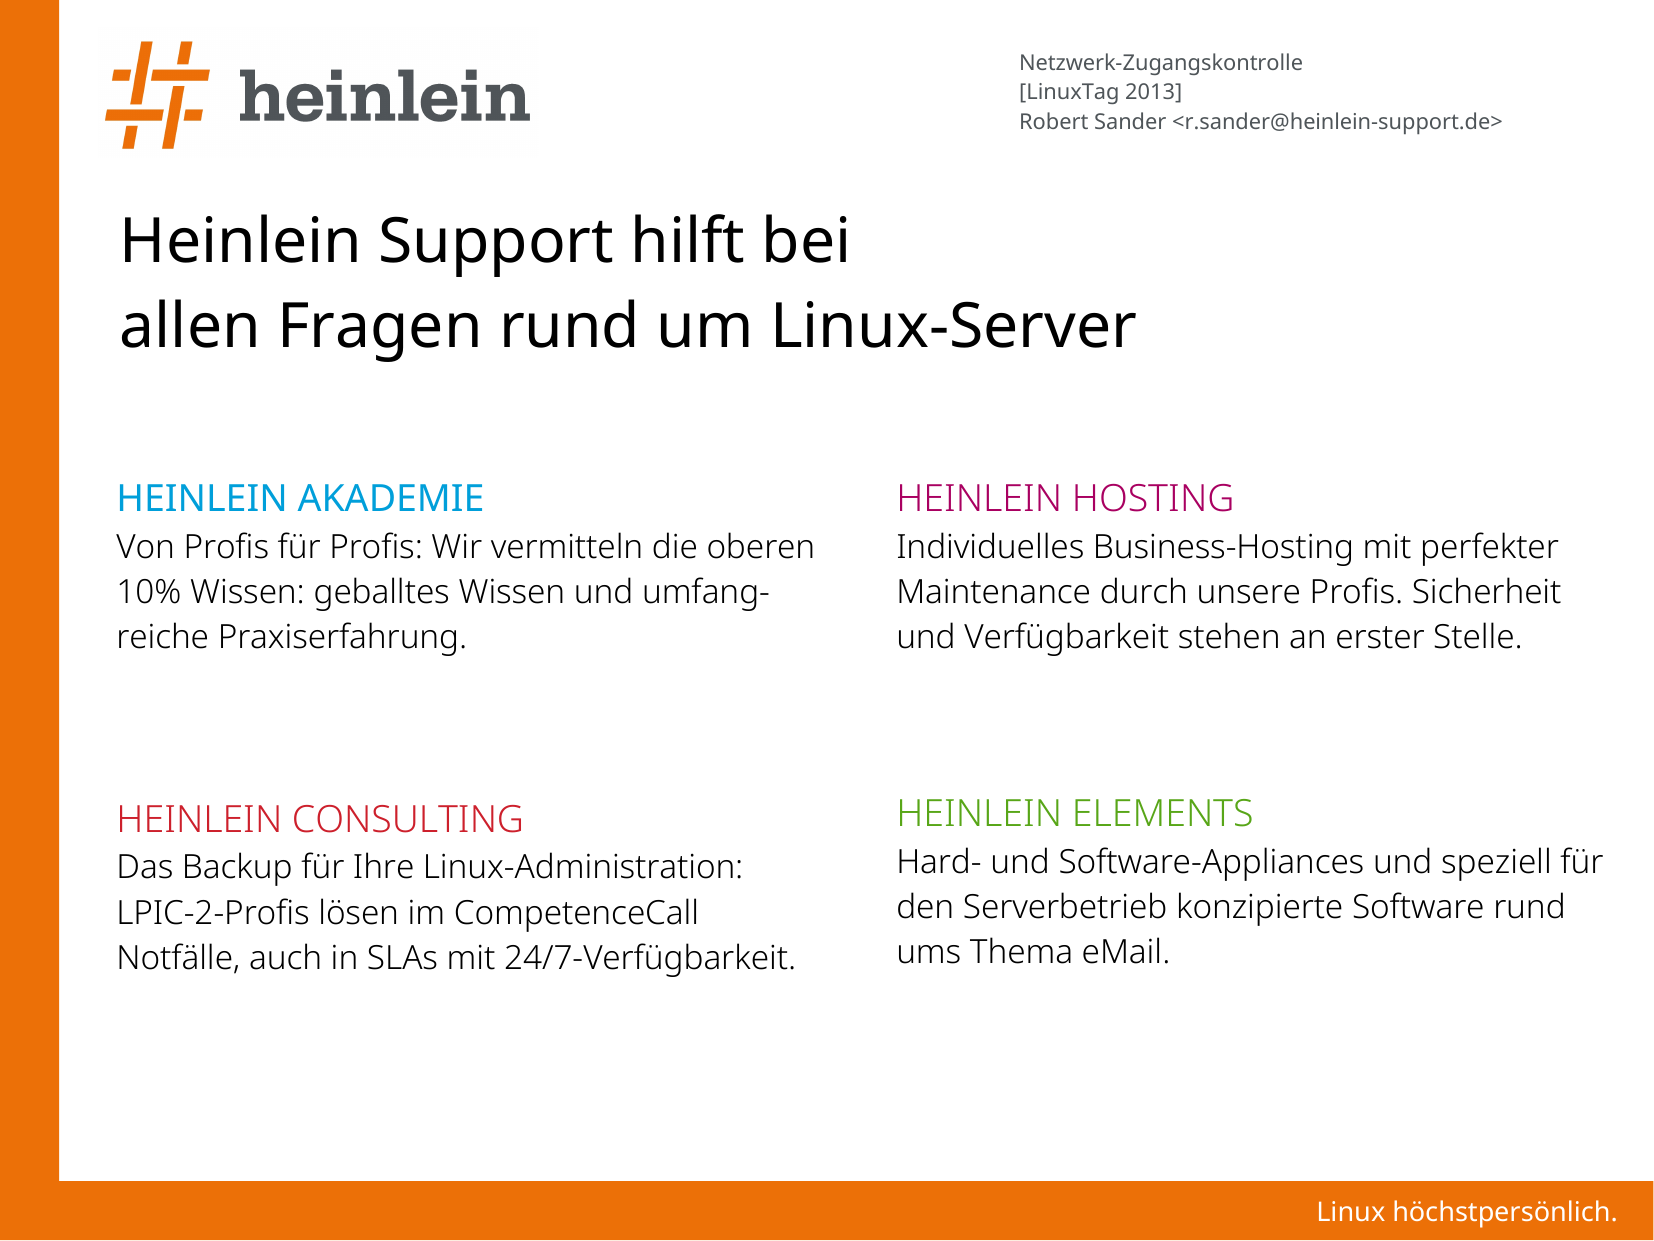

# Heinlein Support hilft bei allen Fragen rund um Linux-Server
HEINLEIN AKADEMIE
Von Profis für Profis: Wir vermitteln die oberen 10% Wissen: geballtes Wissen und umfang-reiche Praxiserfahrung.
HEINLEIN CONSULTING
Das Backup für Ihre Linux-Administration: LPIC-2-Profis lösen im CompetenceCall Notfälle, auch in SLAs mit 24/7-Verfügbarkeit.
HEINLEIN HOSTING
Individuelles Business-Hosting mit perfekter Maintenance durch unsere Profis. Sicherheit und Verfügbarkeit stehen an erster Stelle.
HEINLEIN ELEMENTS
Hard- und Software-Appliances und speziell für den Serverbetrieb konzipierte Software rund ums Thema eMail.